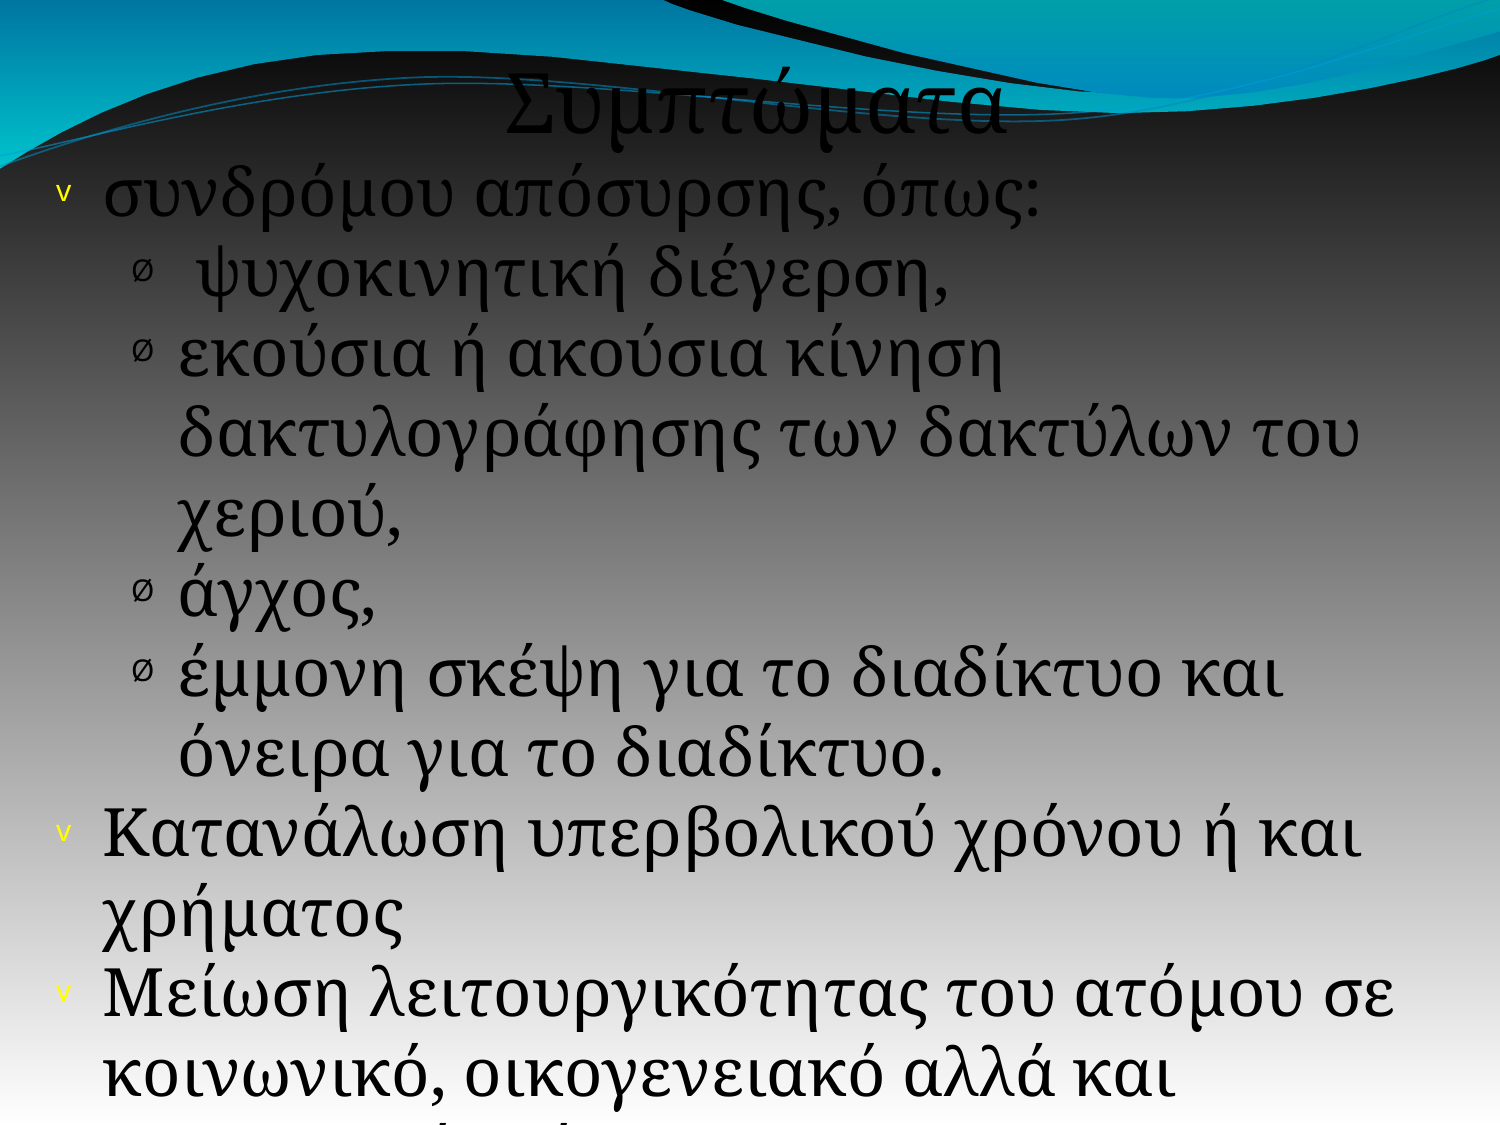

Συμπτώματα
συνδρόμου απόσυρσης, όπως:
 ψυχοκινητική διέγερση,
εκούσια ή ακούσια κίνηση δακτυλογράφησης των δακτύλων του χεριού,
άγχος,
έμμονη σκέψη για το διαδίκτυο και όνειρα για το διαδίκτυο.
Κατανάλωση υπερβολικού χρόνου ή και χρήματος
Μείωση λειτουργικότητας του ατόμου σε κοινωνικό, οικογενειακό αλλά και προσωπικό επίπεδο.